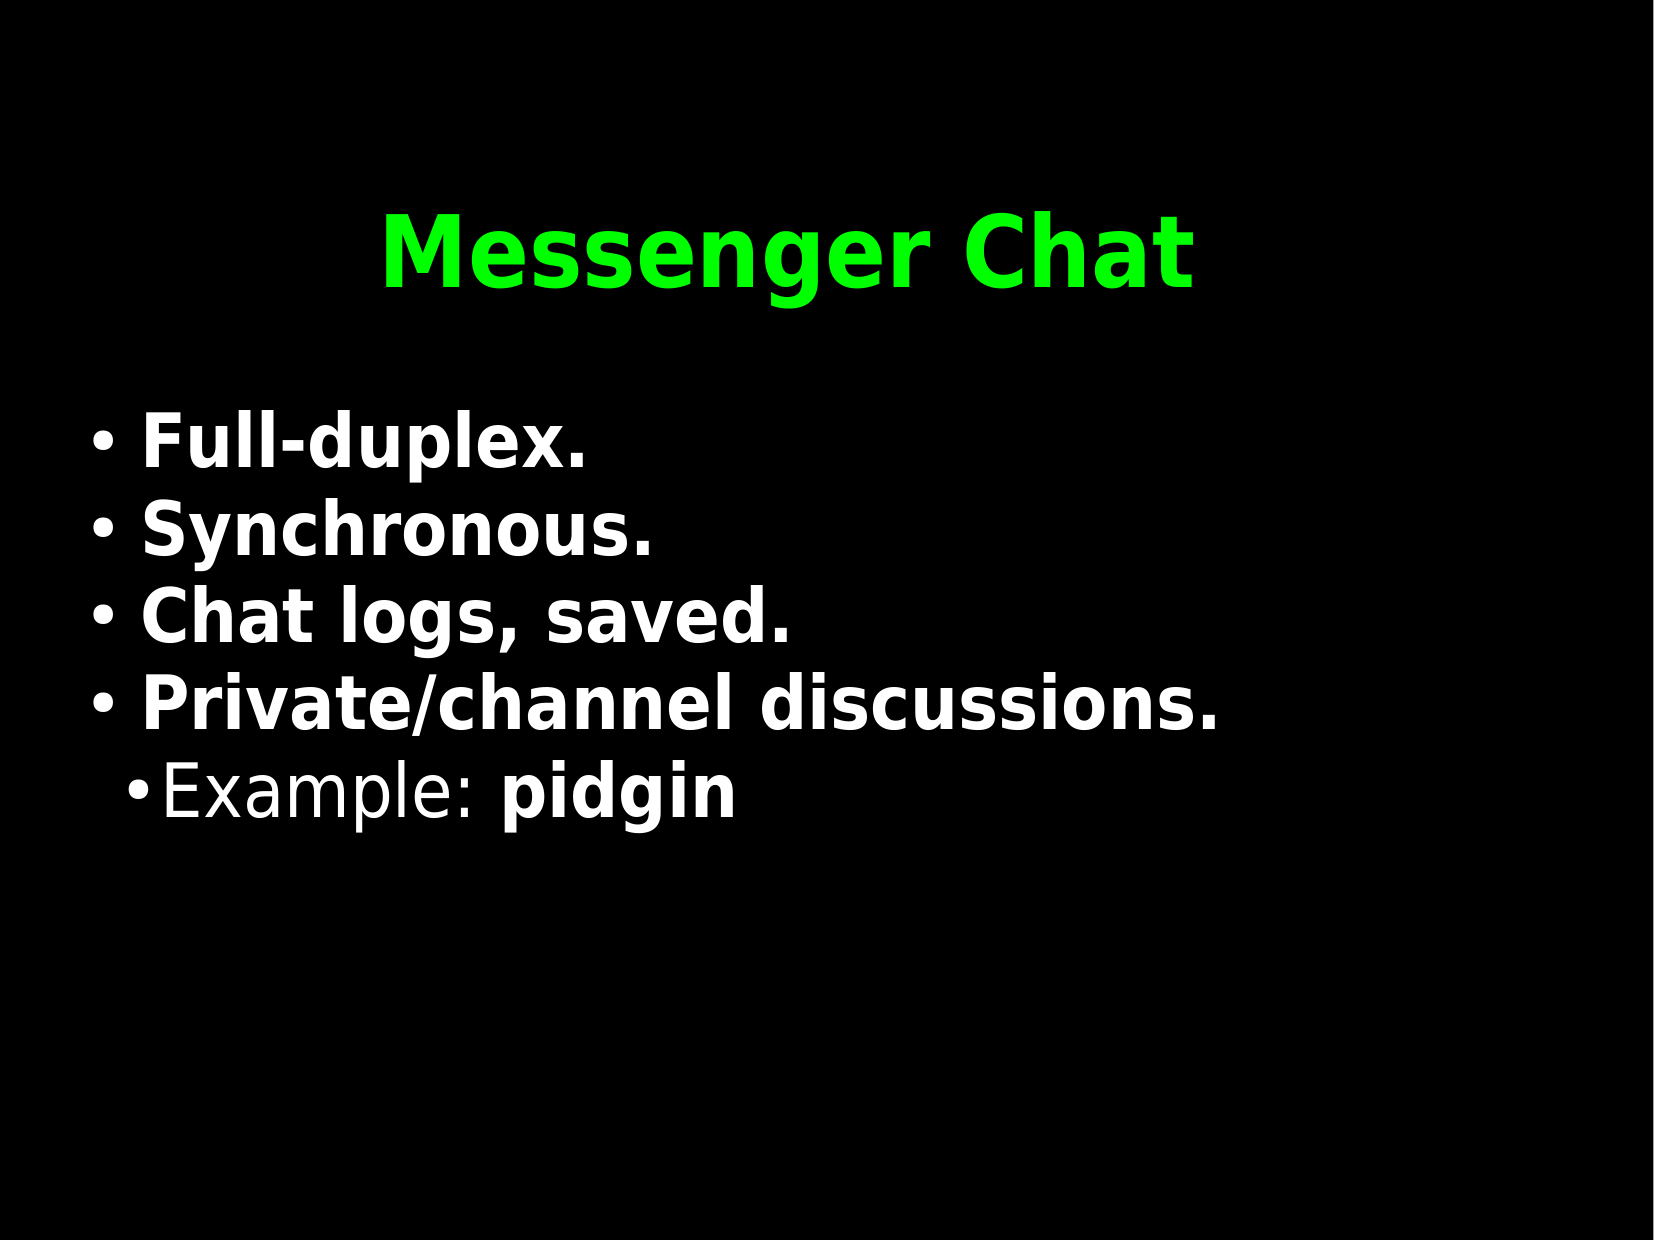

Messenger Chat
 Full-duplex.
 Synchronous.
 Chat logs, saved.
 Private/channel discussions.
Example: pidgin